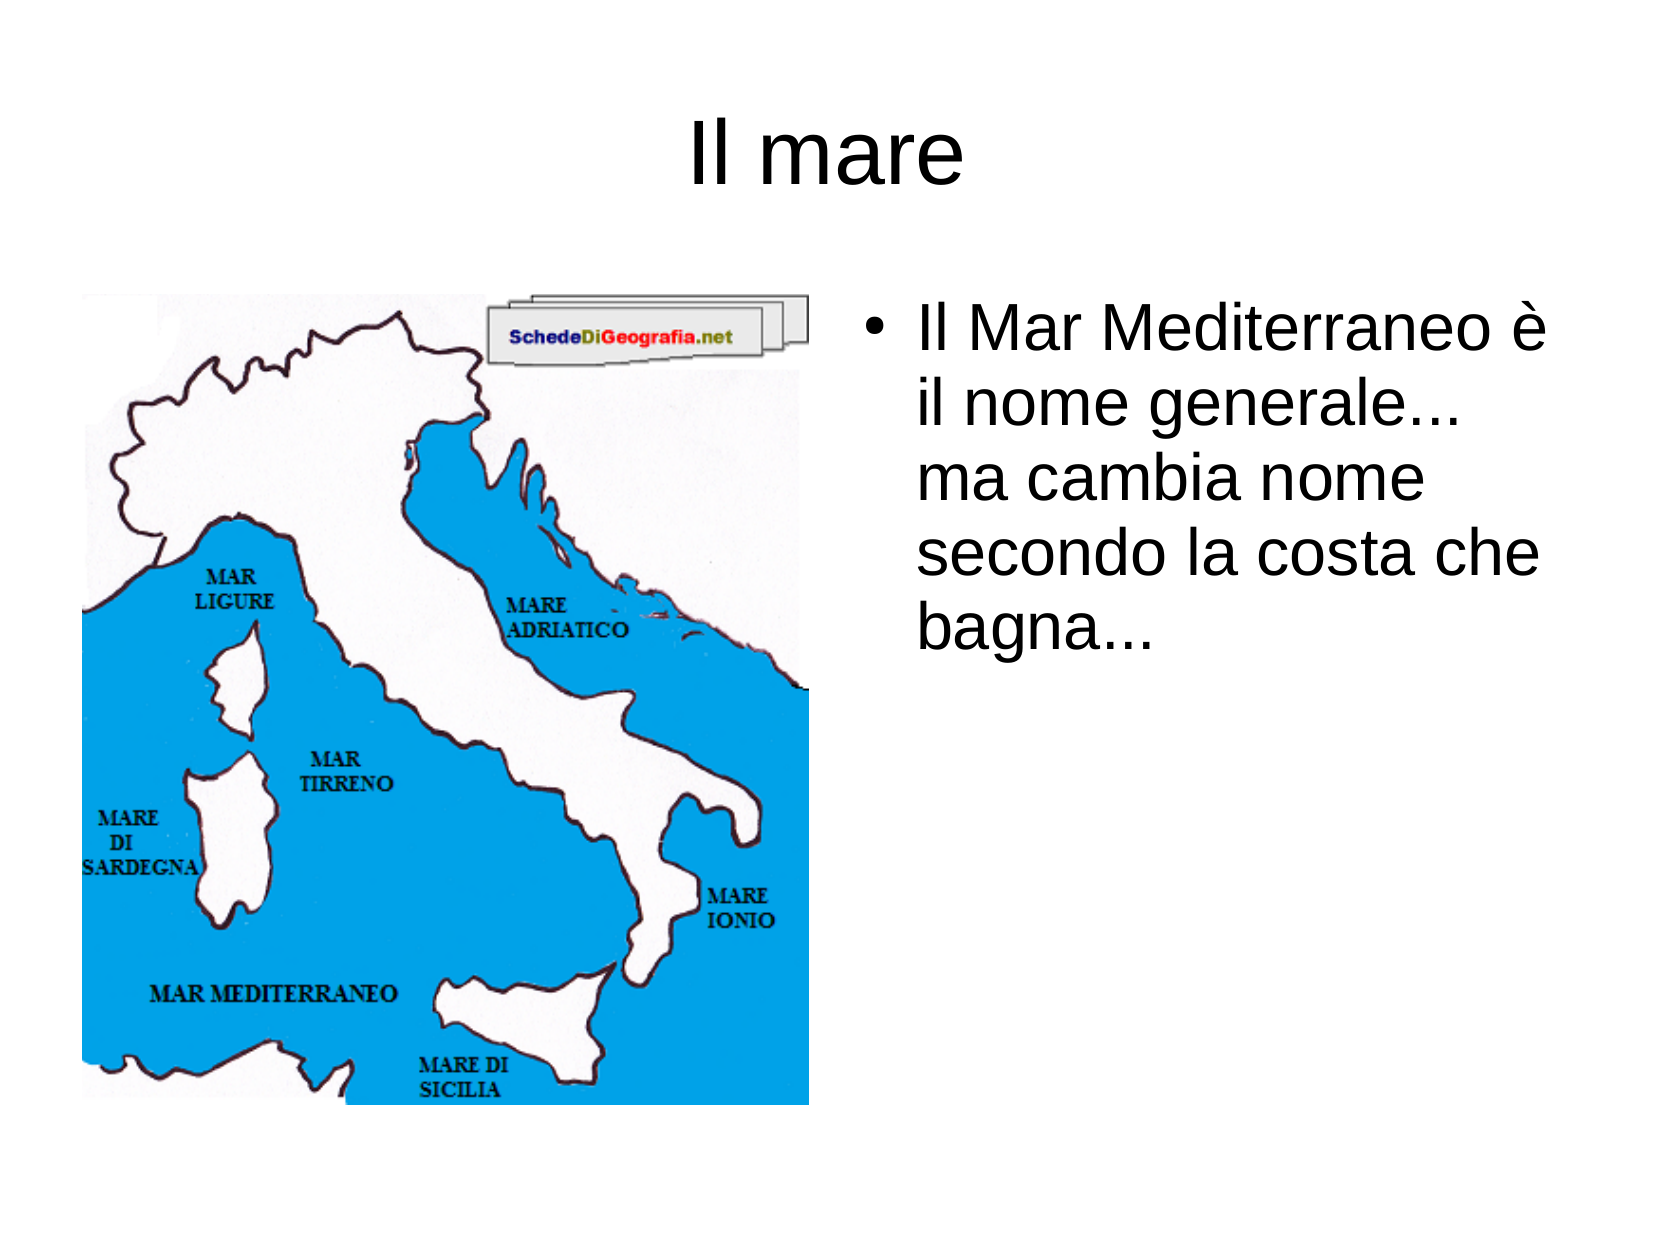

# Il mare
Il Mar Mediterraneo è il nome generale... ma cambia nome secondo la costa che bagna...